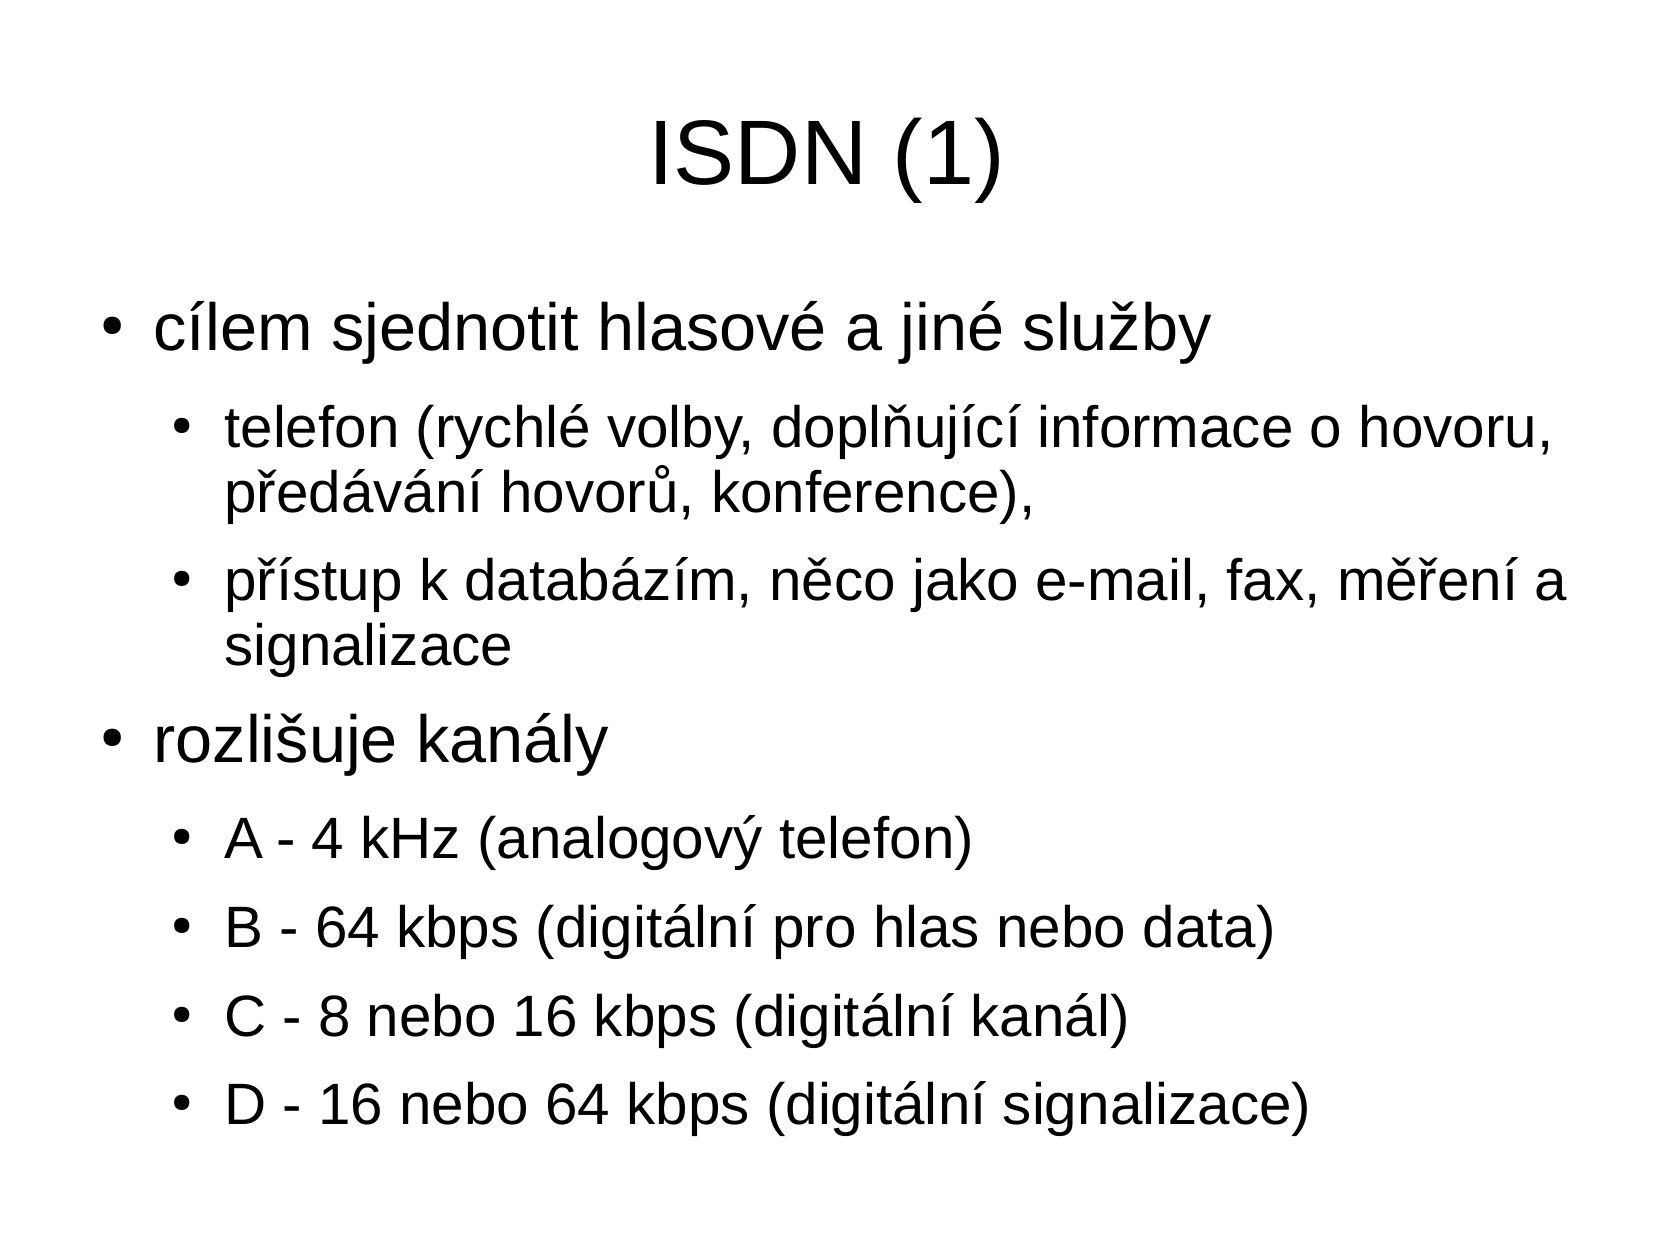

# ISDN (1)
cílem sjednotit hlasové a jiné služby
telefon (rychlé volby, doplňující informace o hovoru, předávání hovorů, konference),
přístup k databázím, něco jako e-mail, fax, měření a signalizace
rozlišuje kanály
A - 4 kHz (analogový telefon)
B - 64 kbps (digitální pro hlas nebo data)
C - 8 nebo 16 kbps (digitální kanál)
D - 16 nebo 64 kbps (digitální signalizace)